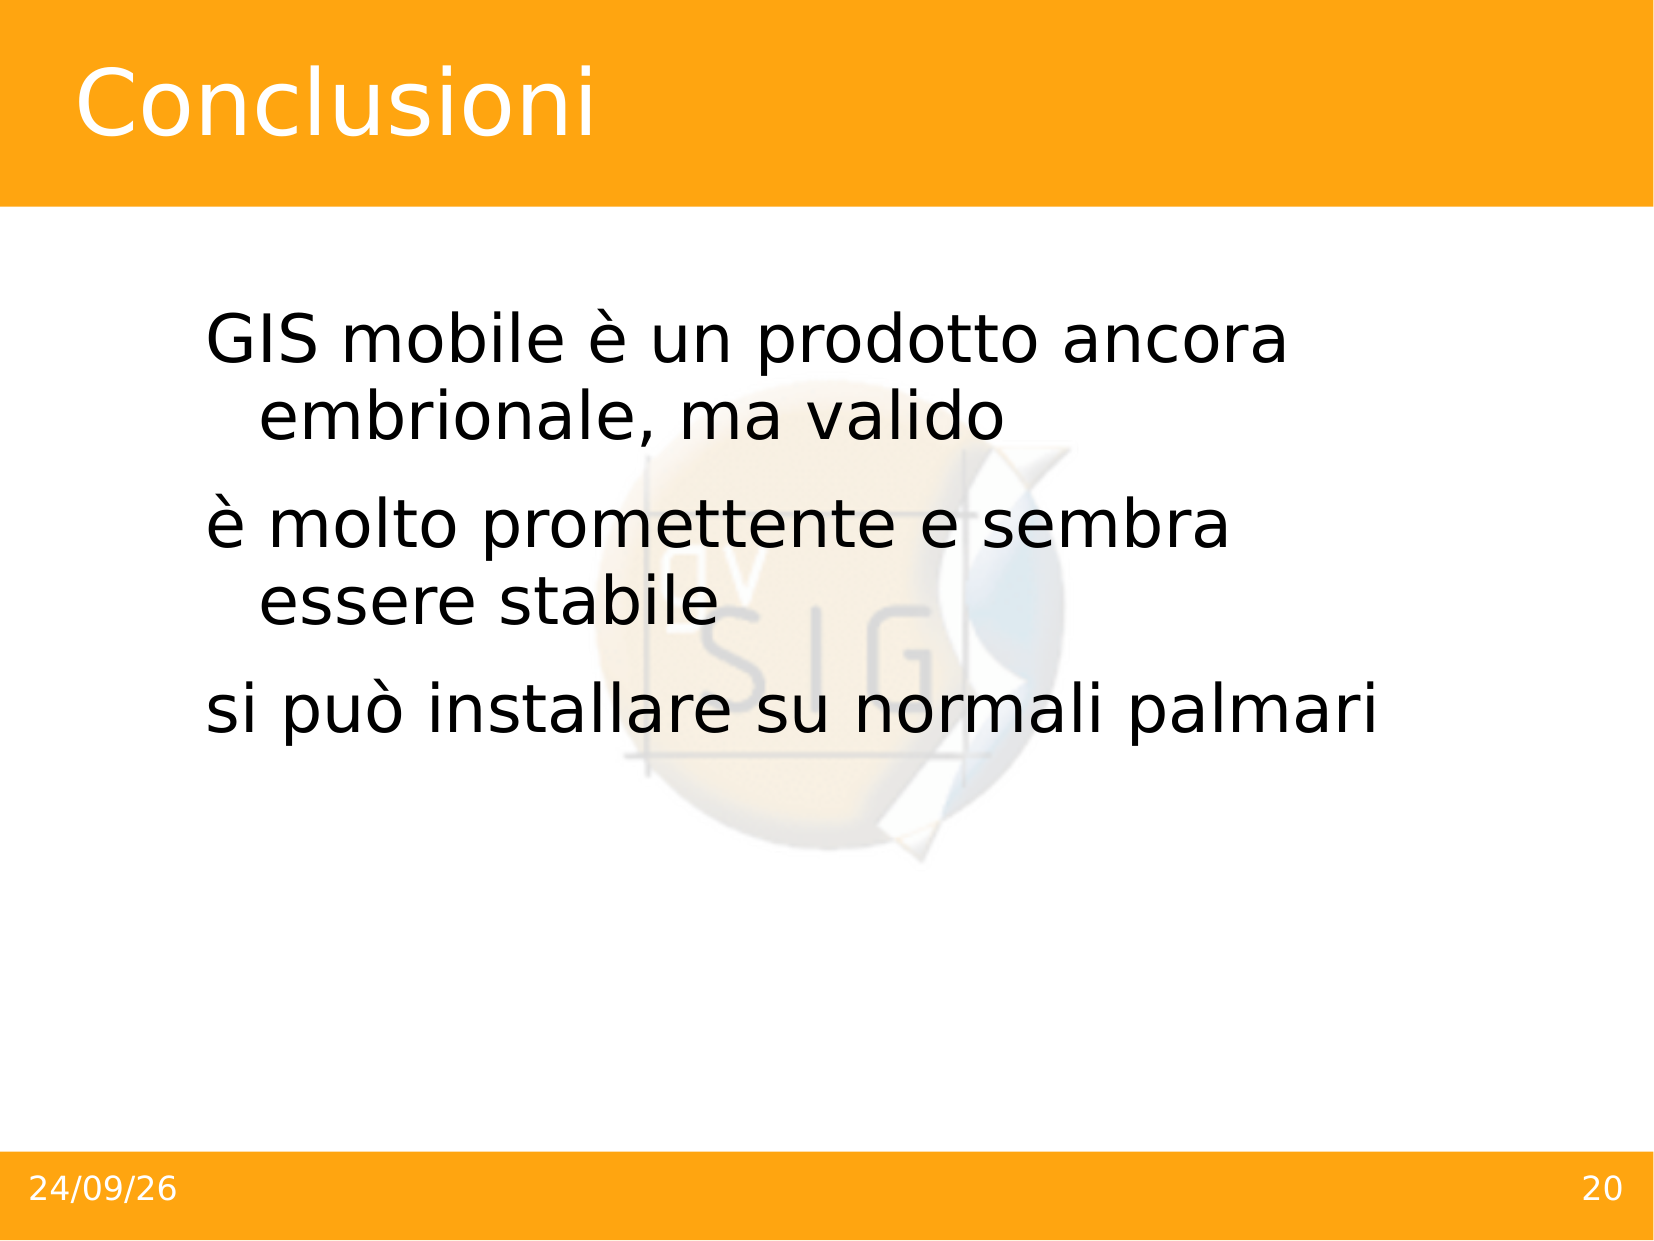

# Conclusioni
GIS mobile è un prodotto ancora embrionale, ma valido
è molto promettente e sembra essere stabile
si può installare su normali palmari
20